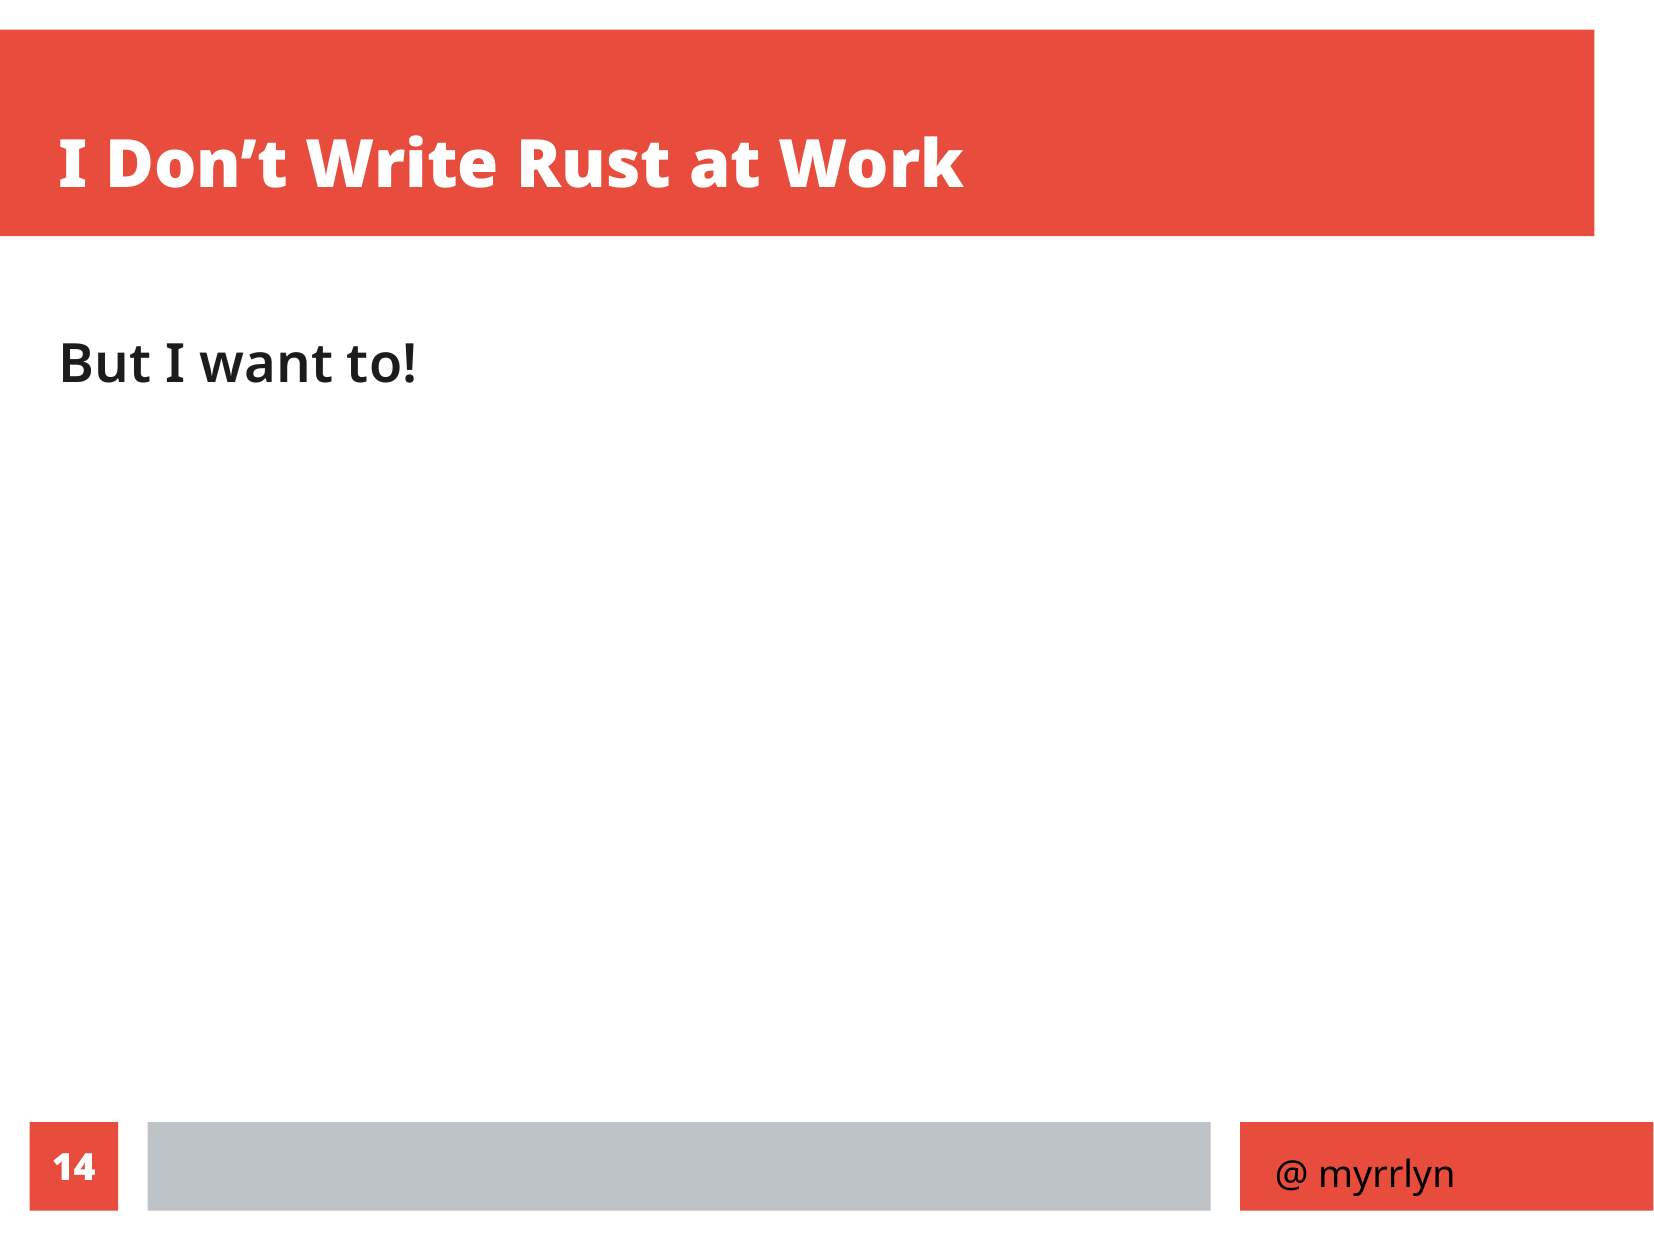

# I Don’t Write Rust at Work
But I want to!
14
@ myrrlyn